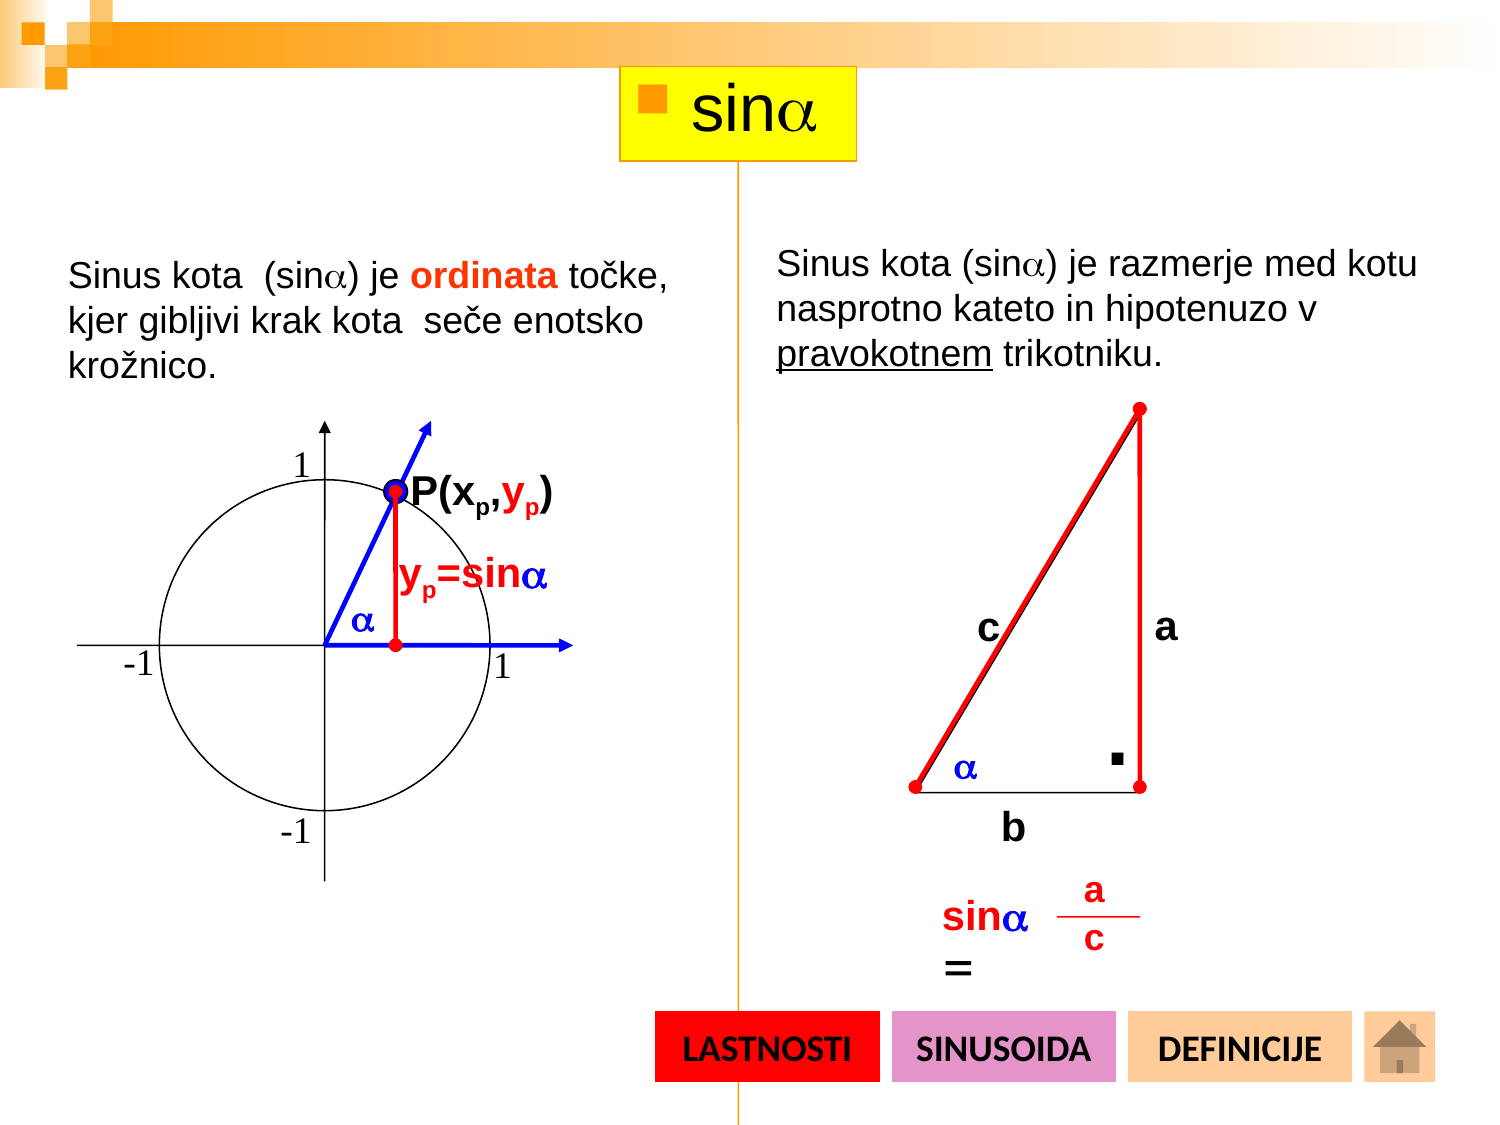

sina
Sinus kota (sina) je razmerje med kotu nasprotno kateto in hipotenuzo v pravokotnem trikotniku.
Sinus kota (sina) je ordinata točke, kjer gibljivi krak kota seče enotsko krožnico.
.
a
c
b
1
-1
1
-1
P(xp,yp)
yp=sina
a
a
a
sina=
c
LASTNOSTI
SINUSOIDA
DEFINICIJE